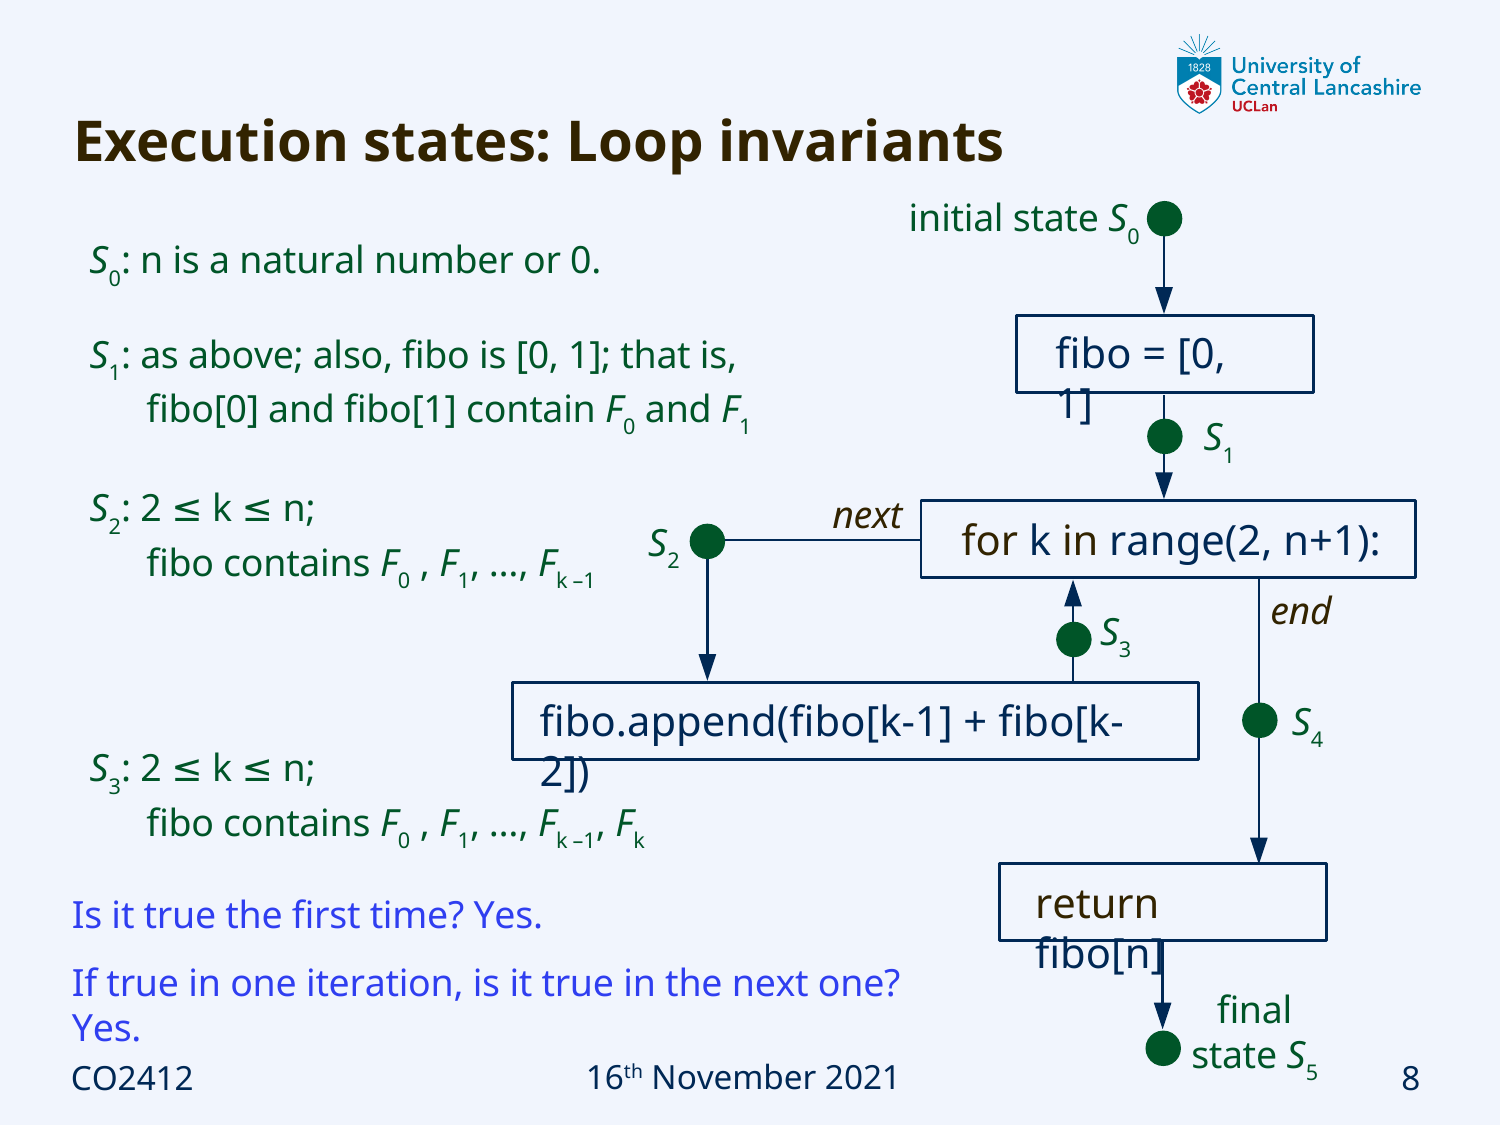

# Execution states: Loop invariants
initial state S0
S0: n is a natural number or 0.
fibo = [0, 1]
S1: as above; also, fibo is [0, 1]; that is,
 fibo[0] and fibo[1] contain F0 and F1
S1
S2: 2 ≤ k ≤ n;
 fibo contains F0 , F1, …, Fk –1
next
for k in range(2, n+1):
S2
end
S3
fibo.append(fibo[k-1] + fibo[k-2])
S4
S3: 2 ≤ k ≤ n;
 fibo contains F0 , F1, …, Fk –1, Fk
return fibo[n]
Is it true the first time? Yes.
If true in one iteration, is it true in the next one? Yes.
final
state S5